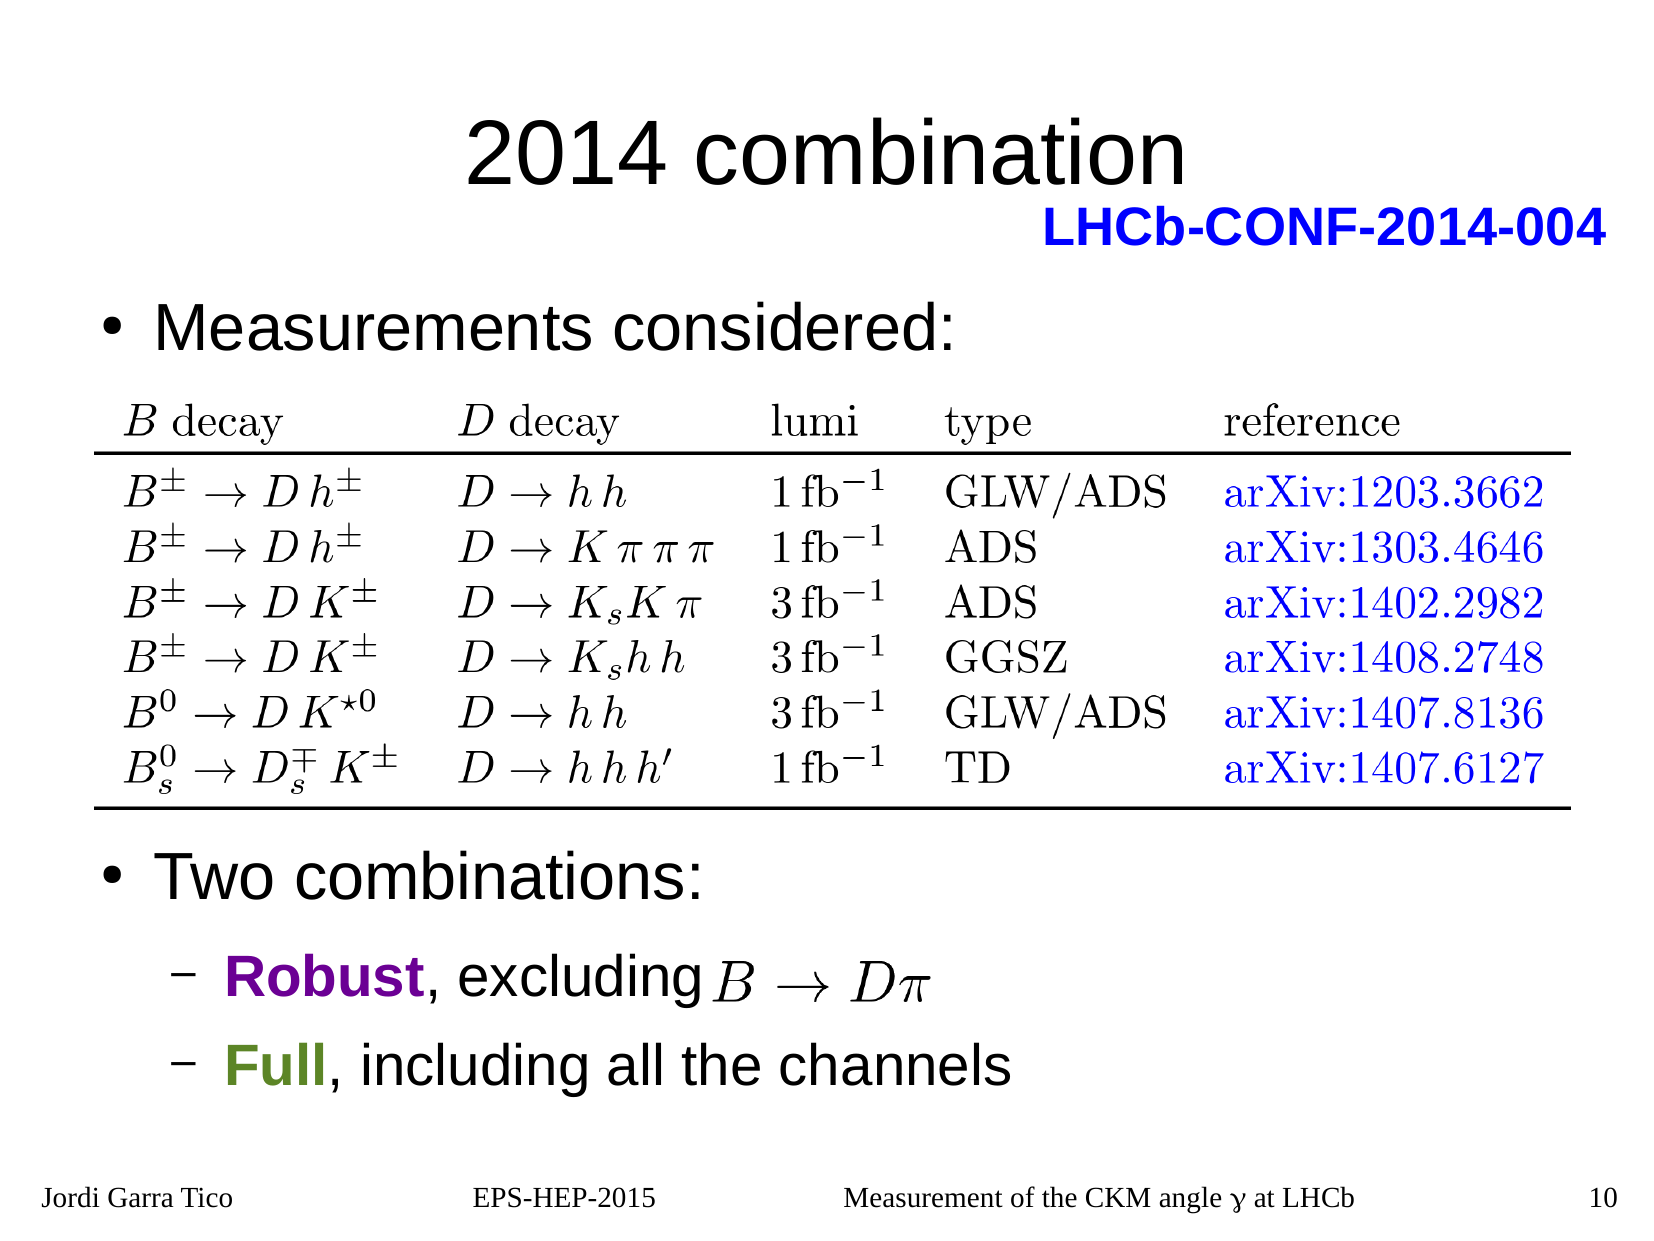

# 2014 combination
LHCb-CONF-2014-004
Measurements considered:
Two combinations:
Robust, excluding
Full, including all the channels
10